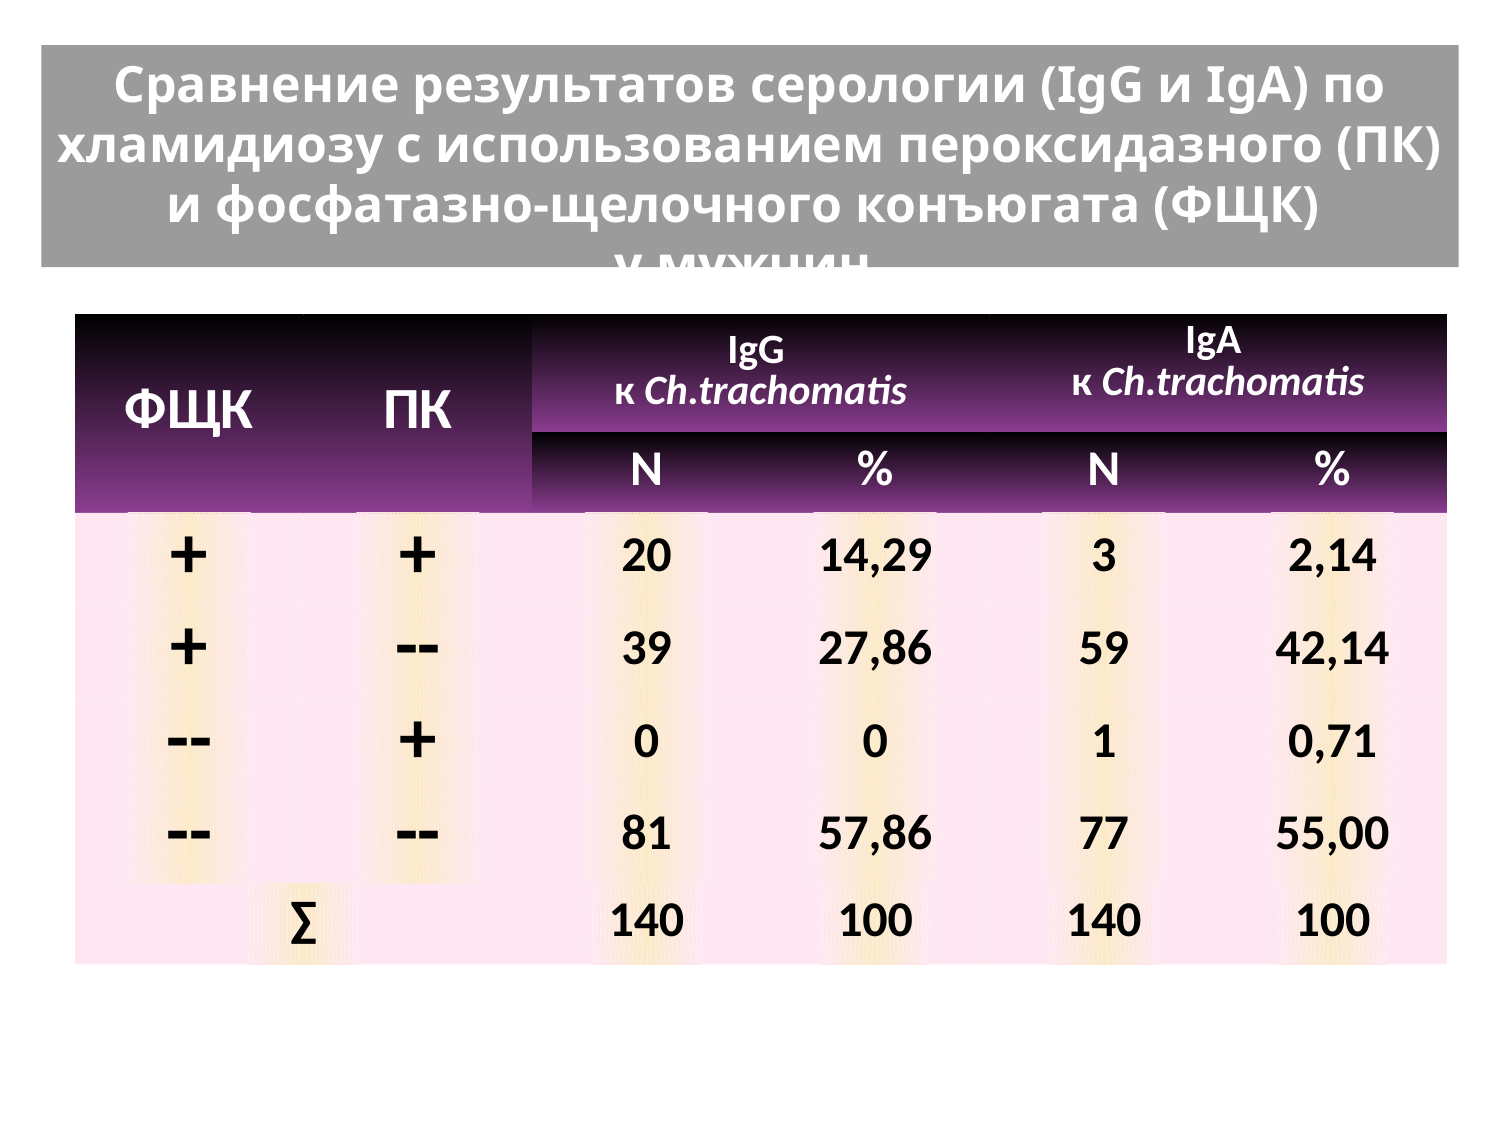

# Сравнение результатов серологии (IgG и IgA) по хламидиозу с использованием пероксидазного (ПК) и фосфатазно-щелочного конъюгата (ФЩК) у мужчин.
| ФЩК | ПК | IgG к Ch.trachomatis | | IgA к Ch.trachomatis | |
| --- | --- | --- | --- | --- | --- |
| | | N | % | N | % |
| + | + | 20 | 14,29 | 3 | 2,14 |
| + | -- | 39 | 27,86 | 59 | 42,14 |
| -- | + | 0 | 0 | 1 | 0,71 |
| -- | -- | 81 | 57,86 | 77 | 55,00 |
| ∑ | | 140 | 100 | 140 | 100 |